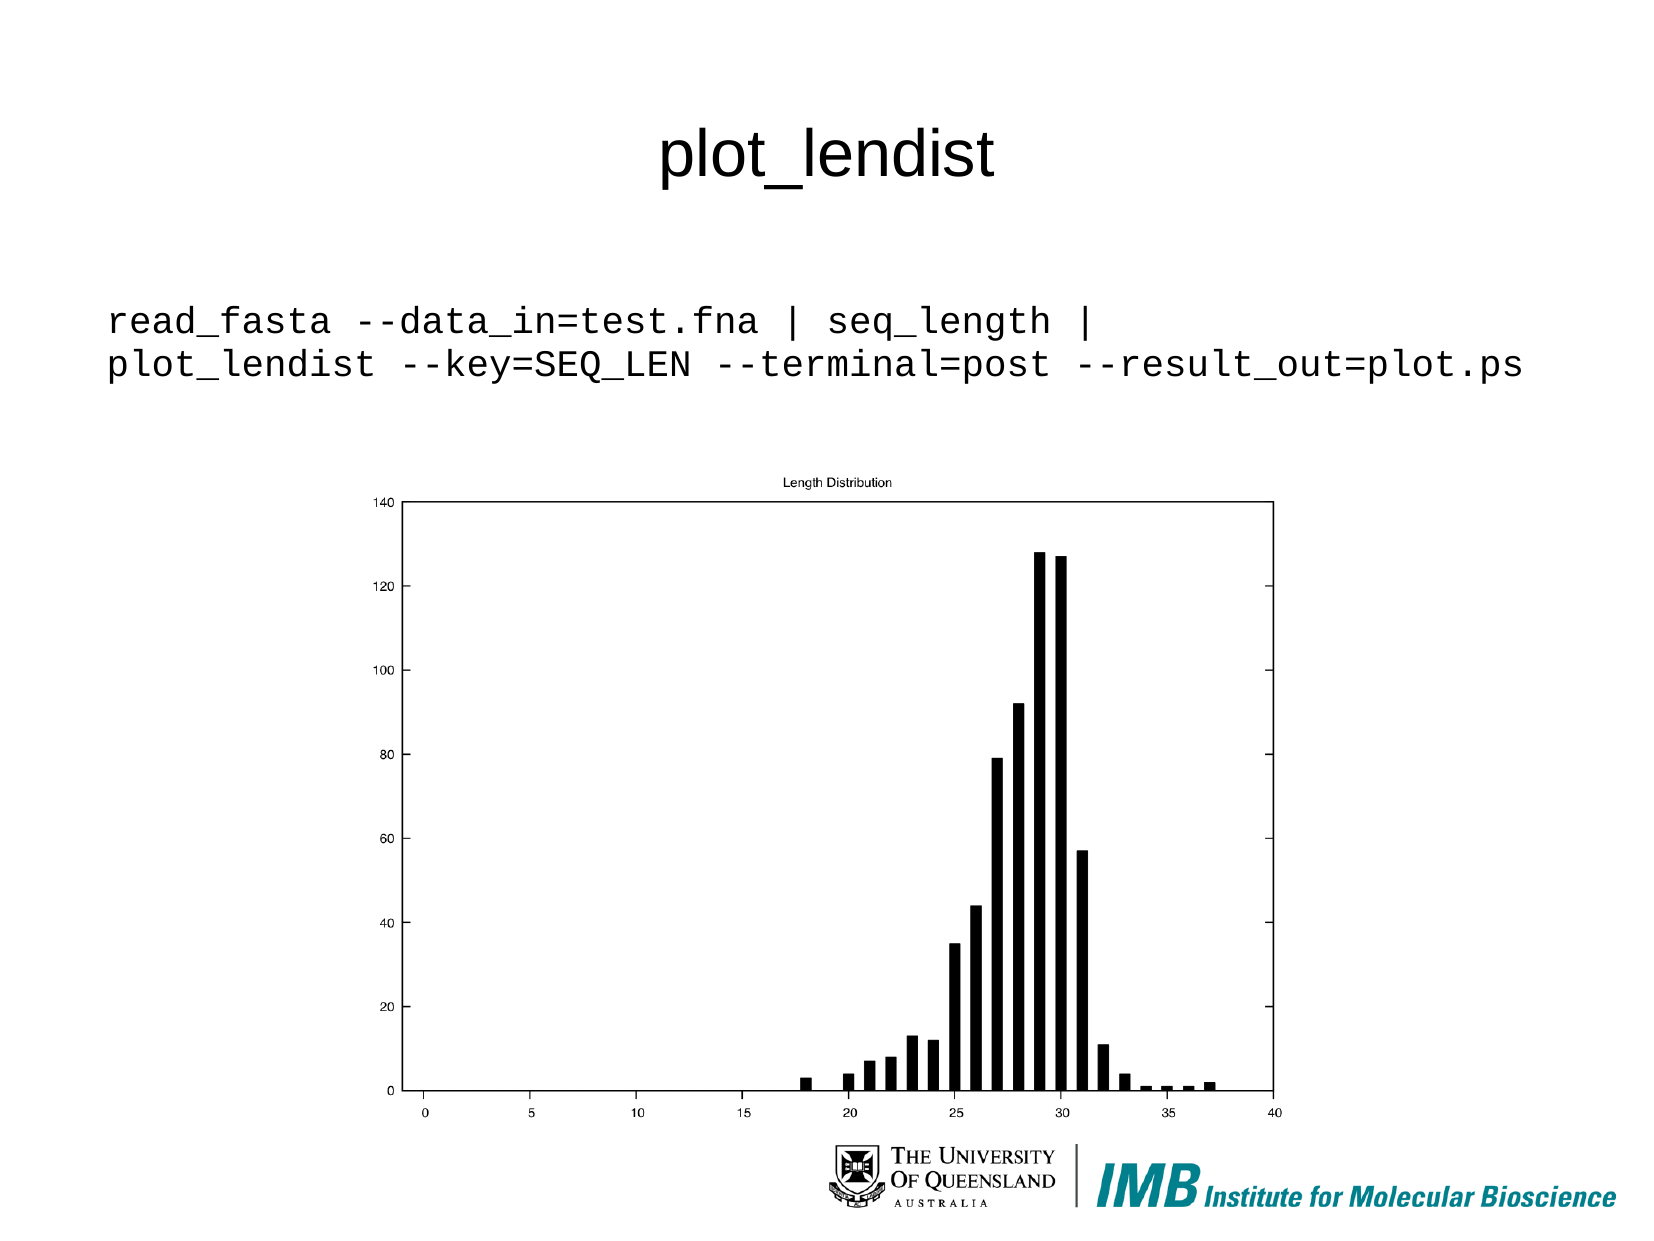

# plot_lendist
read_fasta --data_in=test.fna | seq_length |
plot_lendist --key=SEQ_LEN --terminal=post --result_out=plot.ps